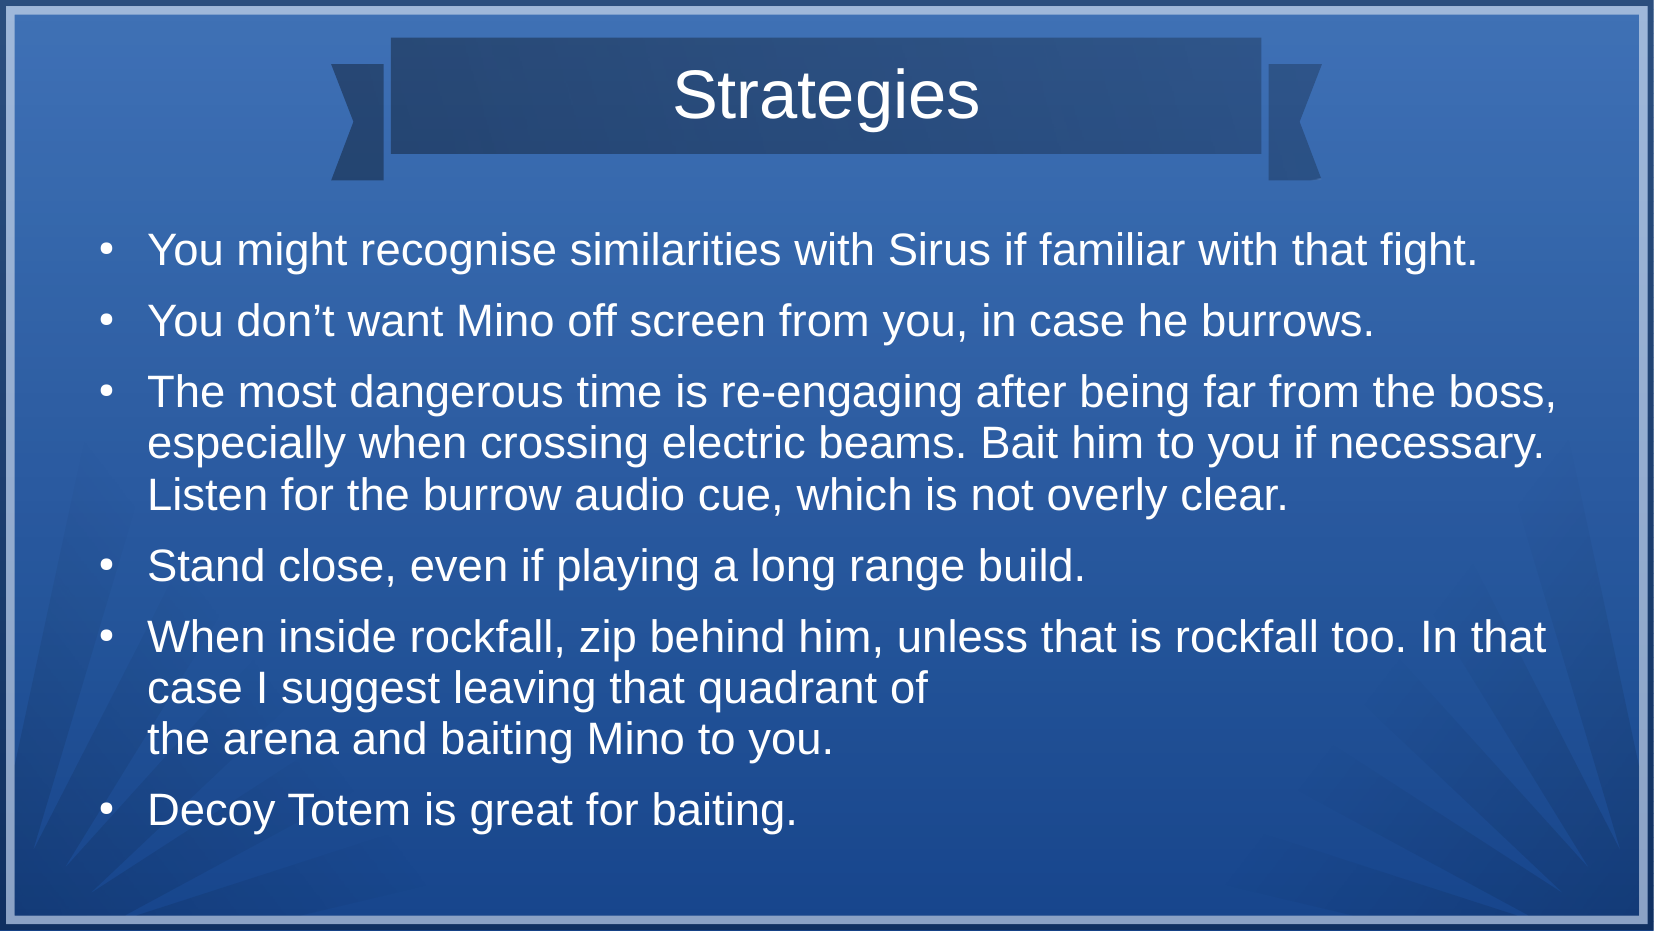

# Strategies
You might recognise similarities with Sirus if familiar with that fight.
You don’t want Mino off screen from you, in case he burrows.
The most dangerous time is re-engaging after being far from the boss, especially when crossing electric beams. Bait him to you if necessary. Listen for the burrow audio cue, which is not overly clear.
Stand close, even if playing a long range build.
When inside rockfall, zip behind him, unless that is rockfall too. In that case I suggest leaving that quadrant of the arena and baiting Mino to you.
Decoy Totem is great for baiting.